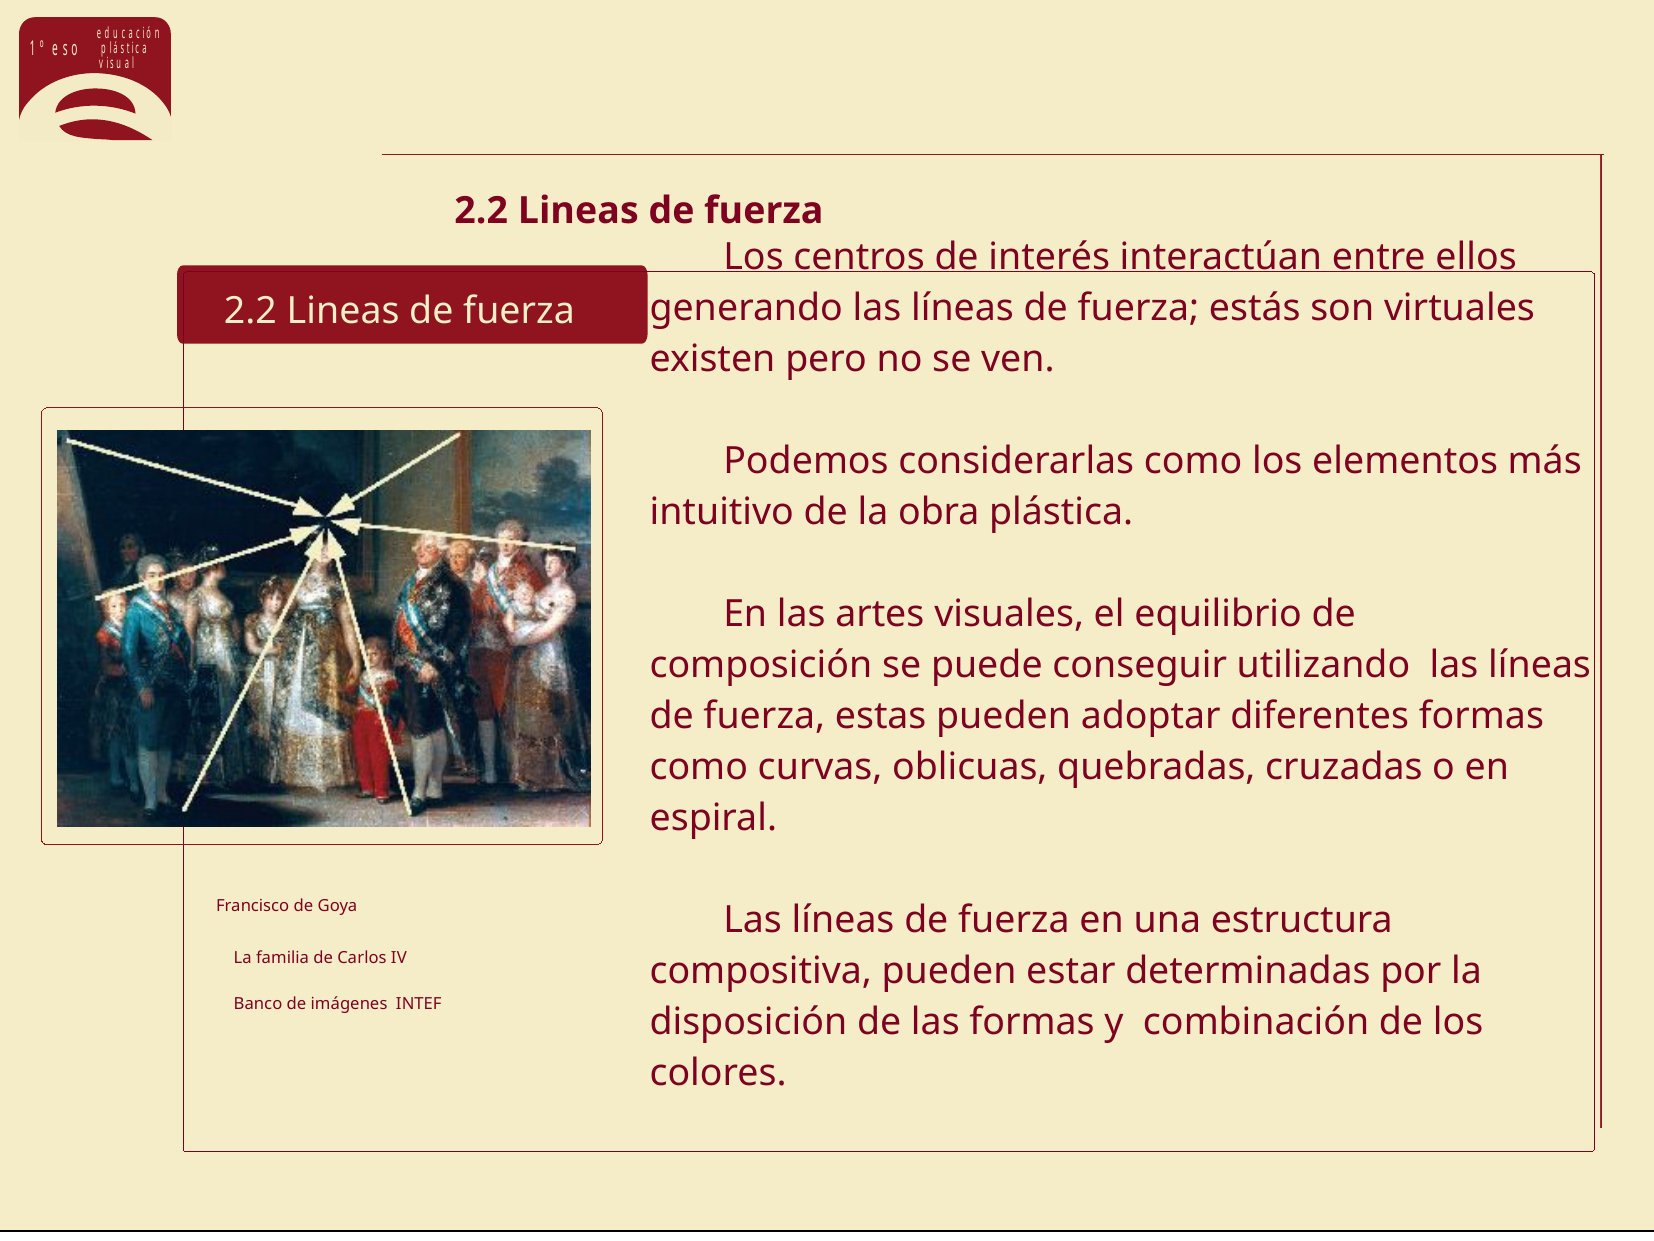

2.2 Lineas de fuerza
	Los centros de interés interactúan entre ellos generando las líneas de fuerza; estás son virtuales existen pero no se ven.
	Podemos considerarlas como los elementos más intuitivo de la obra plástica.
	En las artes visuales, el equilibrio de composición se puede conseguir utilizando las líneas de fuerza, estas pueden adoptar diferentes formas como curvas, oblicuas, quebradas, cruzadas o en espiral.
	Las líneas de fuerza en una estructura compositiva, pueden estar determinadas por la disposición de las formas y combinación de los colores.
	2.2 Lineas de fuerza
#
 Francisco de Goya
La familia de Carlos IV
Banco de imágenes INTEF